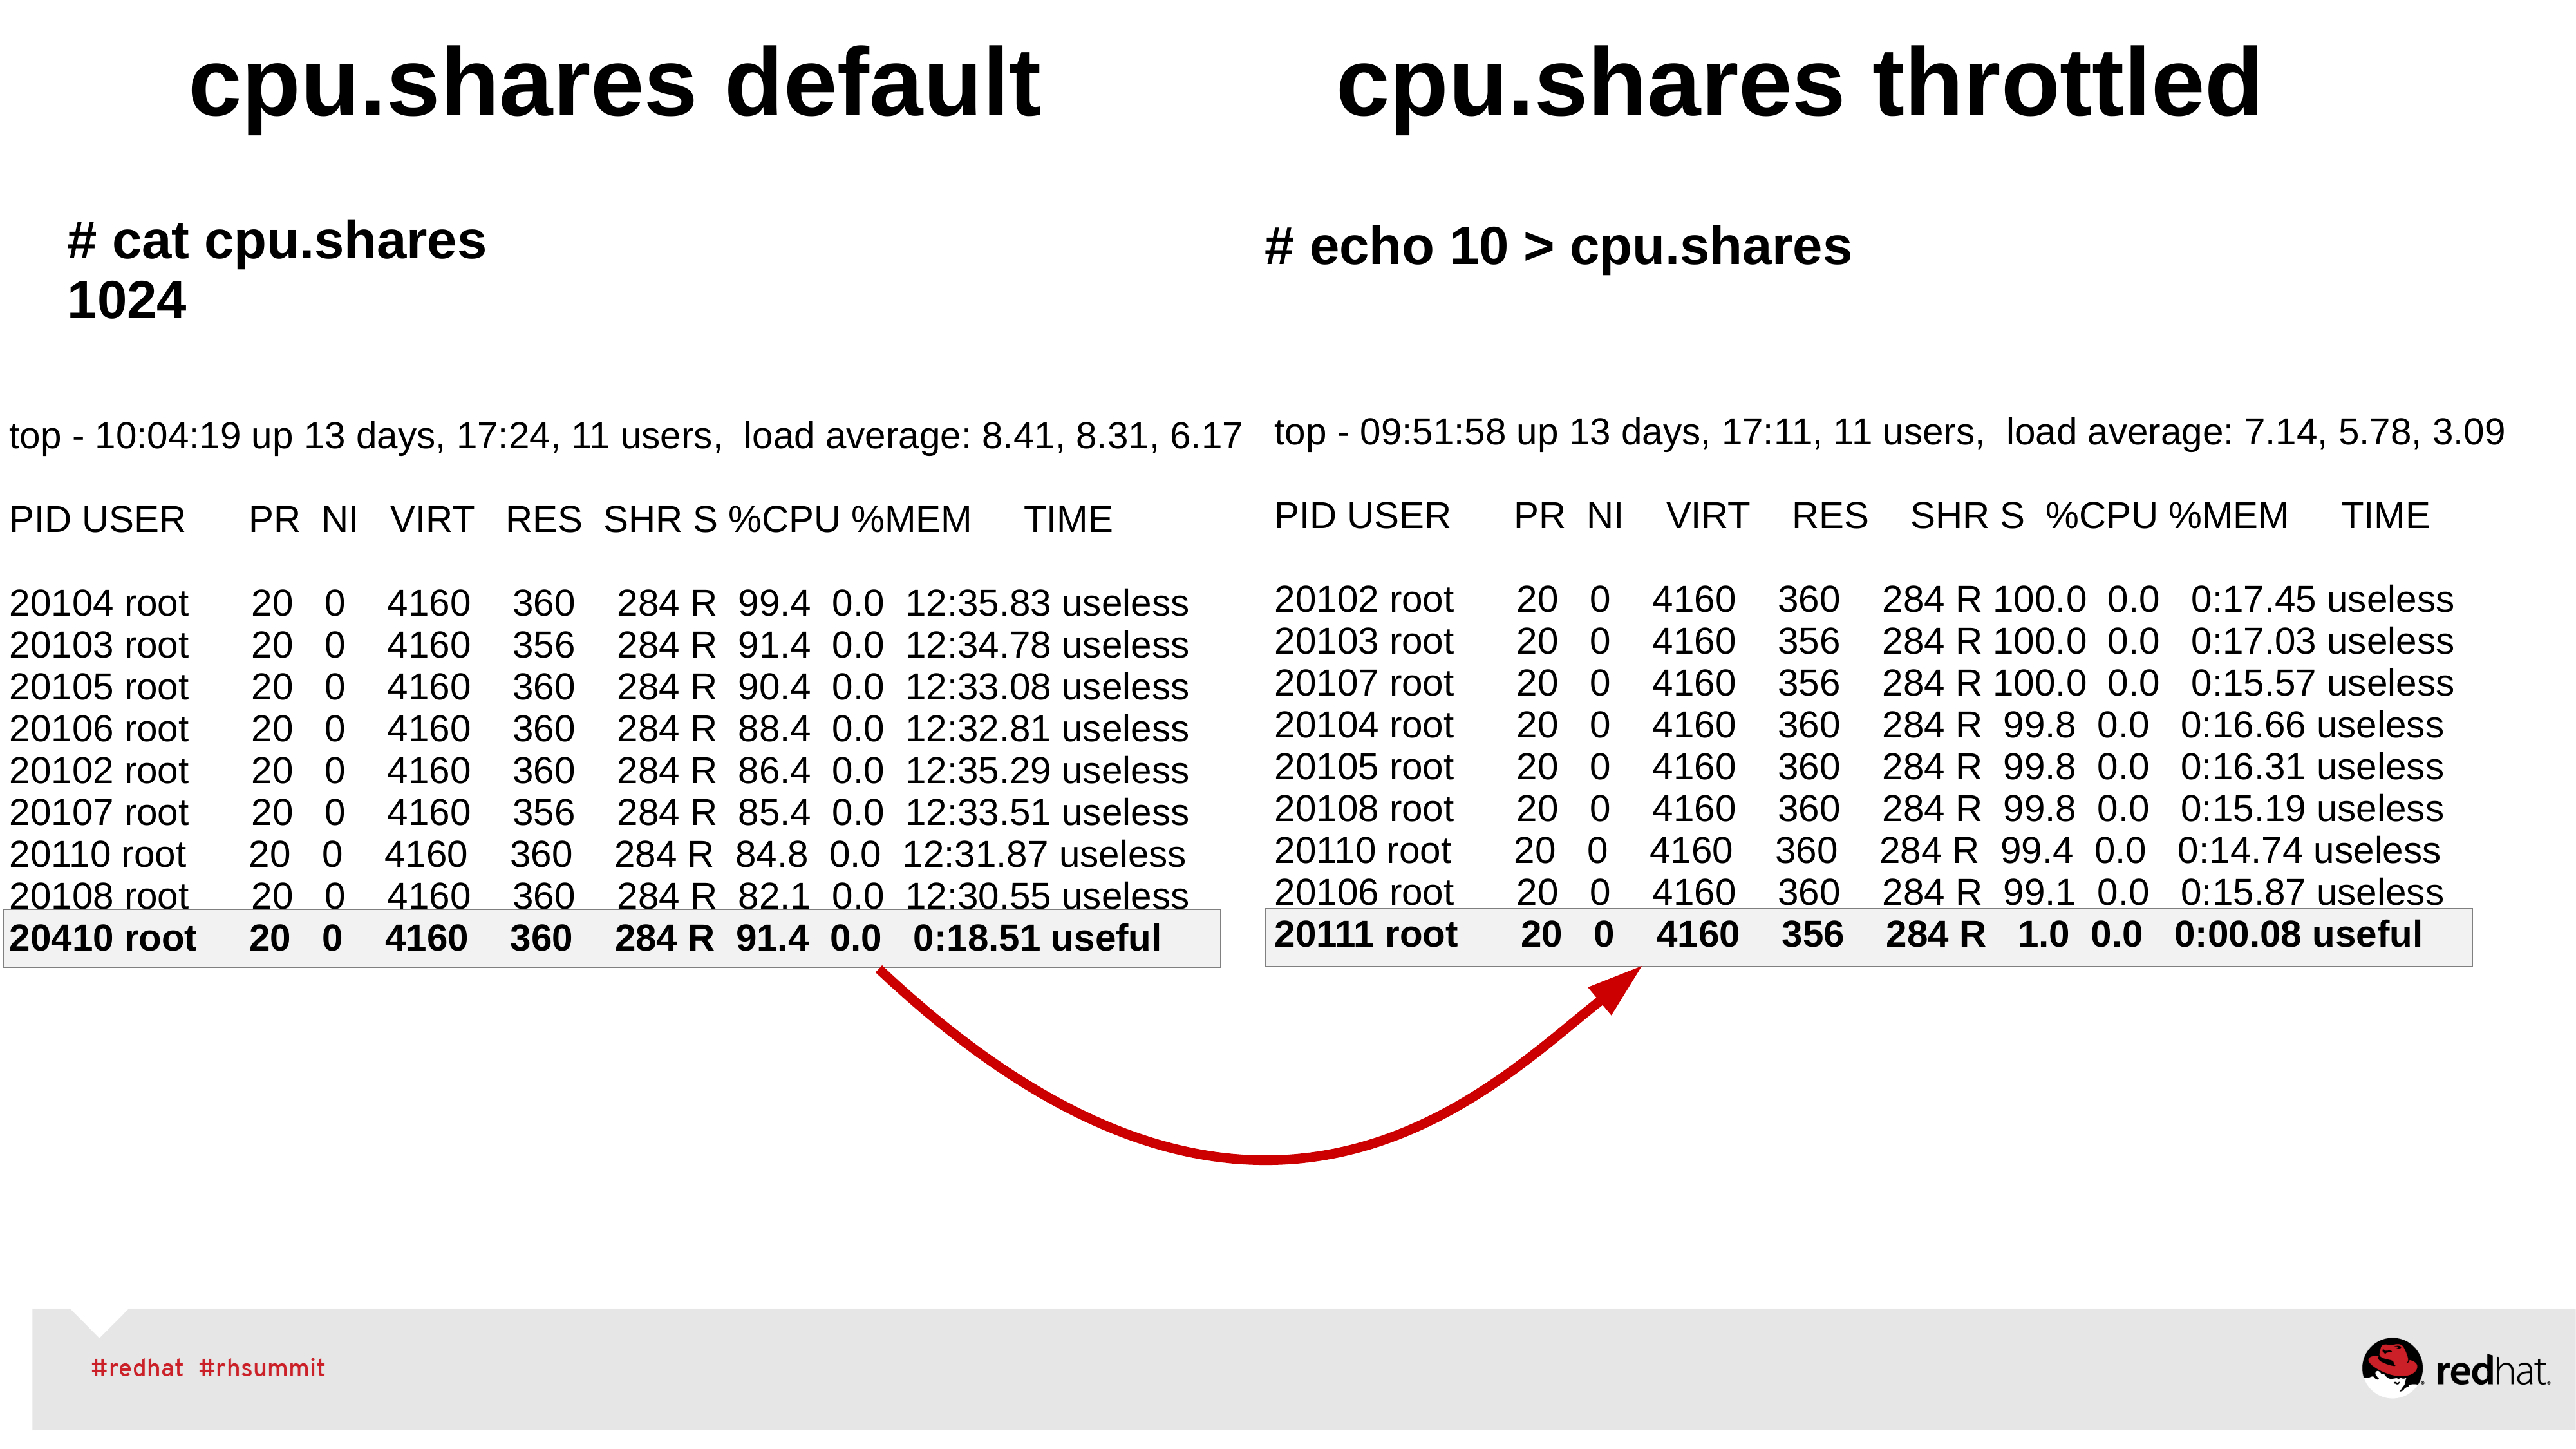

cpu.shares default cpu.shares throttled
#
# cat cpu.shares
1024
# echo 10 > cpu.shares
top - 09:51:58 up 13 days, 17:11, 11 users, load average: 7.14, 5.78, 3.09
PID USER PR NI VIRT RES SHR S %CPU %MEM TIME
20102 root 20 0 4160 360 284 R 100.0 0.0 0:17.45 useless
20103 root 20 0 4160 356 284 R 100.0 0.0 0:17.03 useless
20107 root 20 0 4160 356 284 R 100.0 0.0 0:15.57 useless
20104 root 20 0 4160 360 284 R 99.8 0.0 0:16.66 useless
20105 root 20 0 4160 360 284 R 99.8 0.0 0:16.31 useless
20108 root 20 0 4160 360 284 R 99.8 0.0 0:15.19 useless
20110 root 20 0 4160 360 284 R 99.4 0.0 0:14.74 useless
20106 root 20 0 4160 360 284 R 99.1 0.0 0:15.87 useless
20111 root 20 0 4160 356 284 R 1.0 0.0 0:00.08 useful
top - 10:04:19 up 13 days, 17:24, 11 users, load average: 8.41, 8.31, 6.17
PID USER PR NI VIRT RES SHR S %CPU %MEM TIME
20104 root 20 0 4160 360 284 R 99.4 0.0 12:35.83 useless
20103 root 20 0 4160 356 284 R 91.4 0.0 12:34.78 useless
20105 root 20 0 4160 360 284 R 90.4 0.0 12:33.08 useless
20106 root 20 0 4160 360 284 R 88.4 0.0 12:32.81 useless
20102 root 20 0 4160 360 284 R 86.4 0.0 12:35.29 useless
20107 root 20 0 4160 356 284 R 85.4 0.0 12:33.51 useless
20110 root 20 0 4160 360 284 R 84.8 0.0 12:31.87 useless
20108 root 20 0 4160 360 284 R 82.1 0.0 12:30.55 useless
20410 root 20 0 4160 360 284 R 91.4 0.0 0:18.51 useful